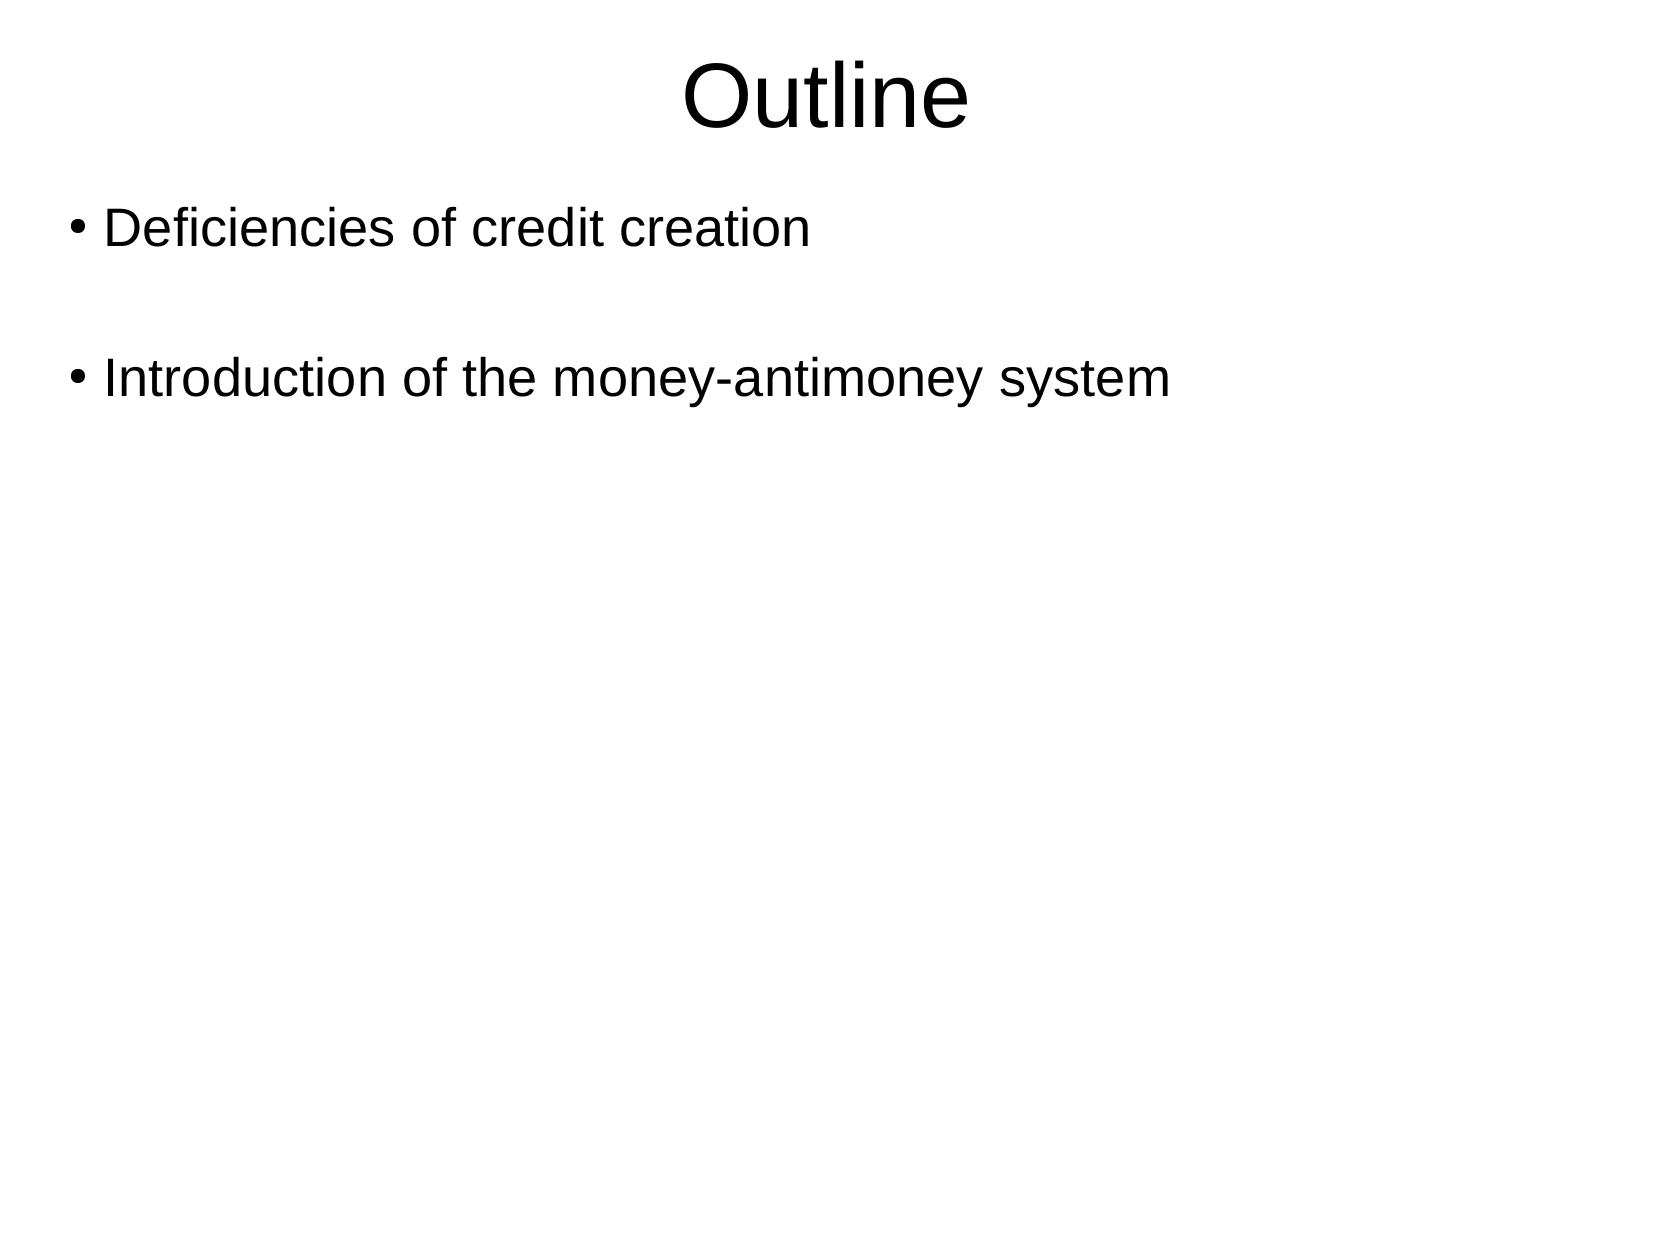

# Outline
Deficiencies of credit creation
Introduction of the money-antimoney system